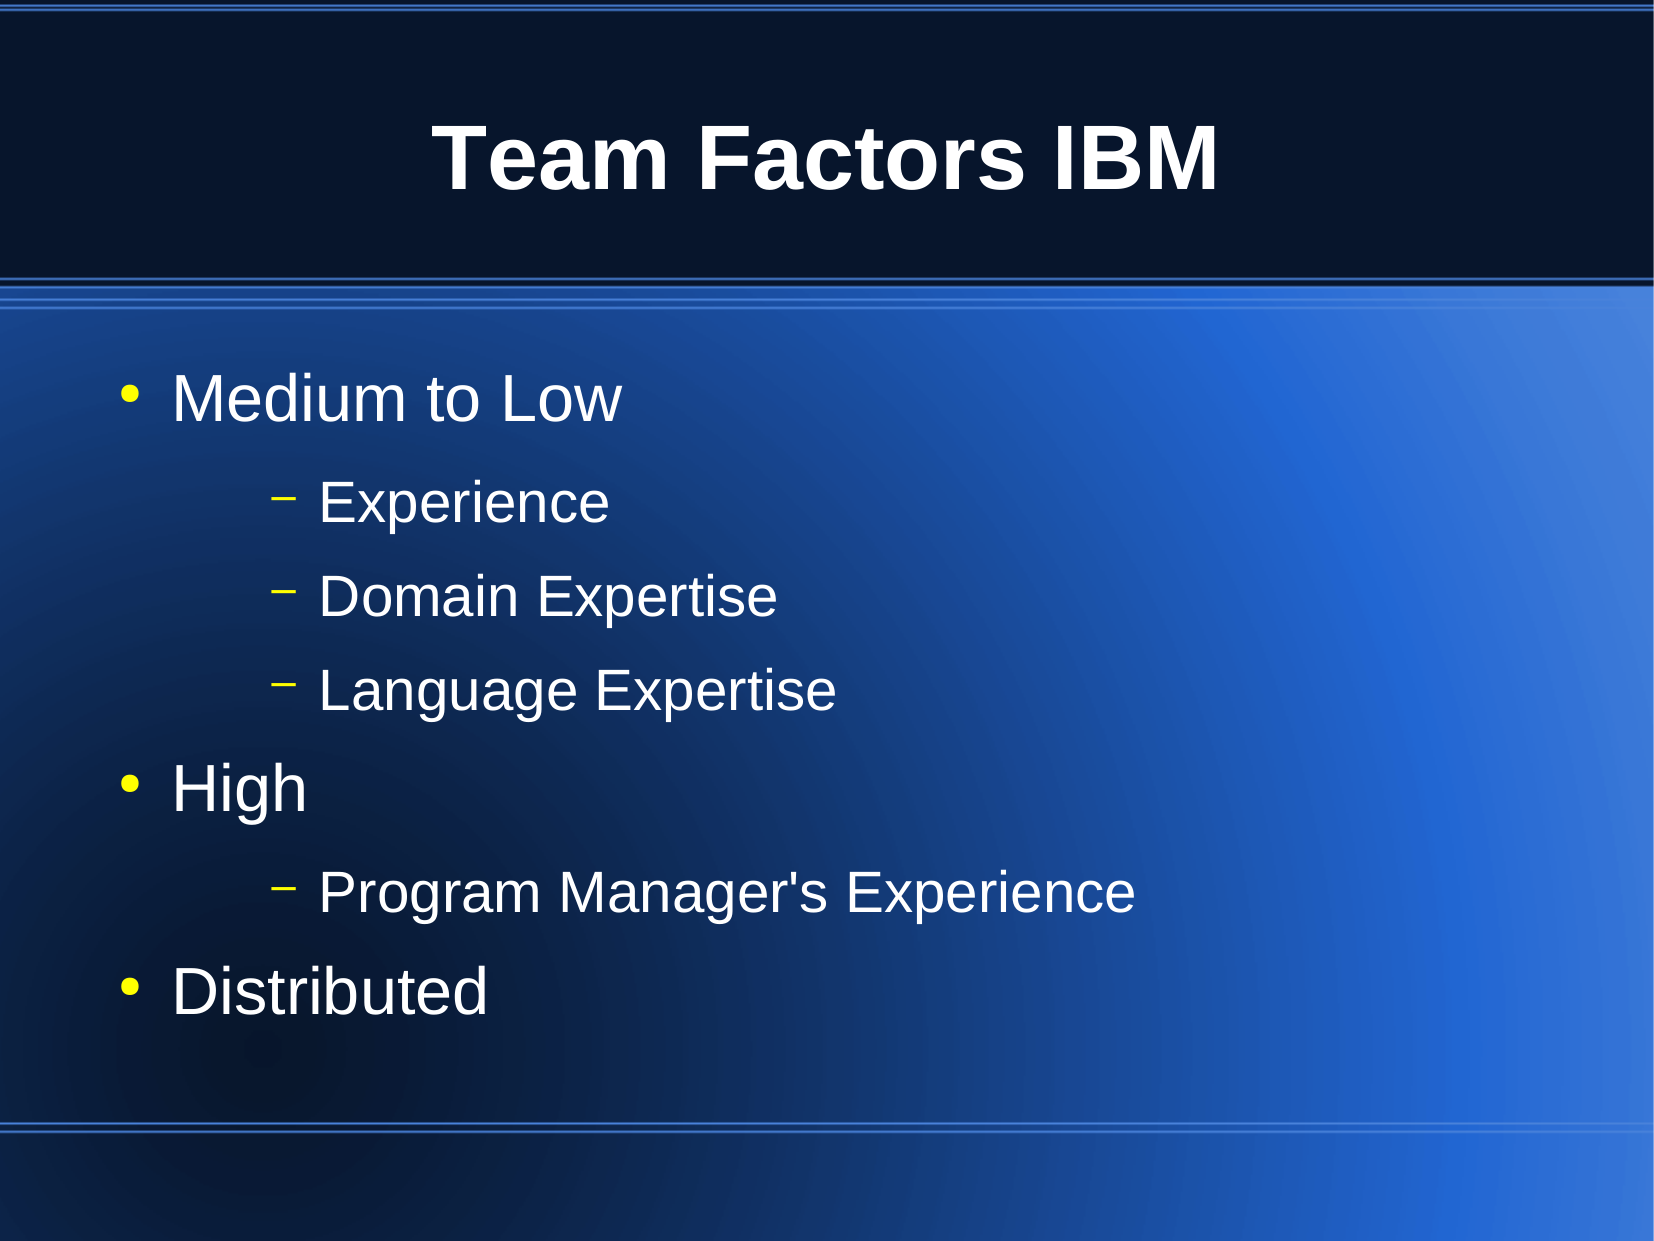

# Team Factors IBM
Medium to Low
Experience
Domain Expertise
Language Expertise
High
Program Manager's Experience
Distributed